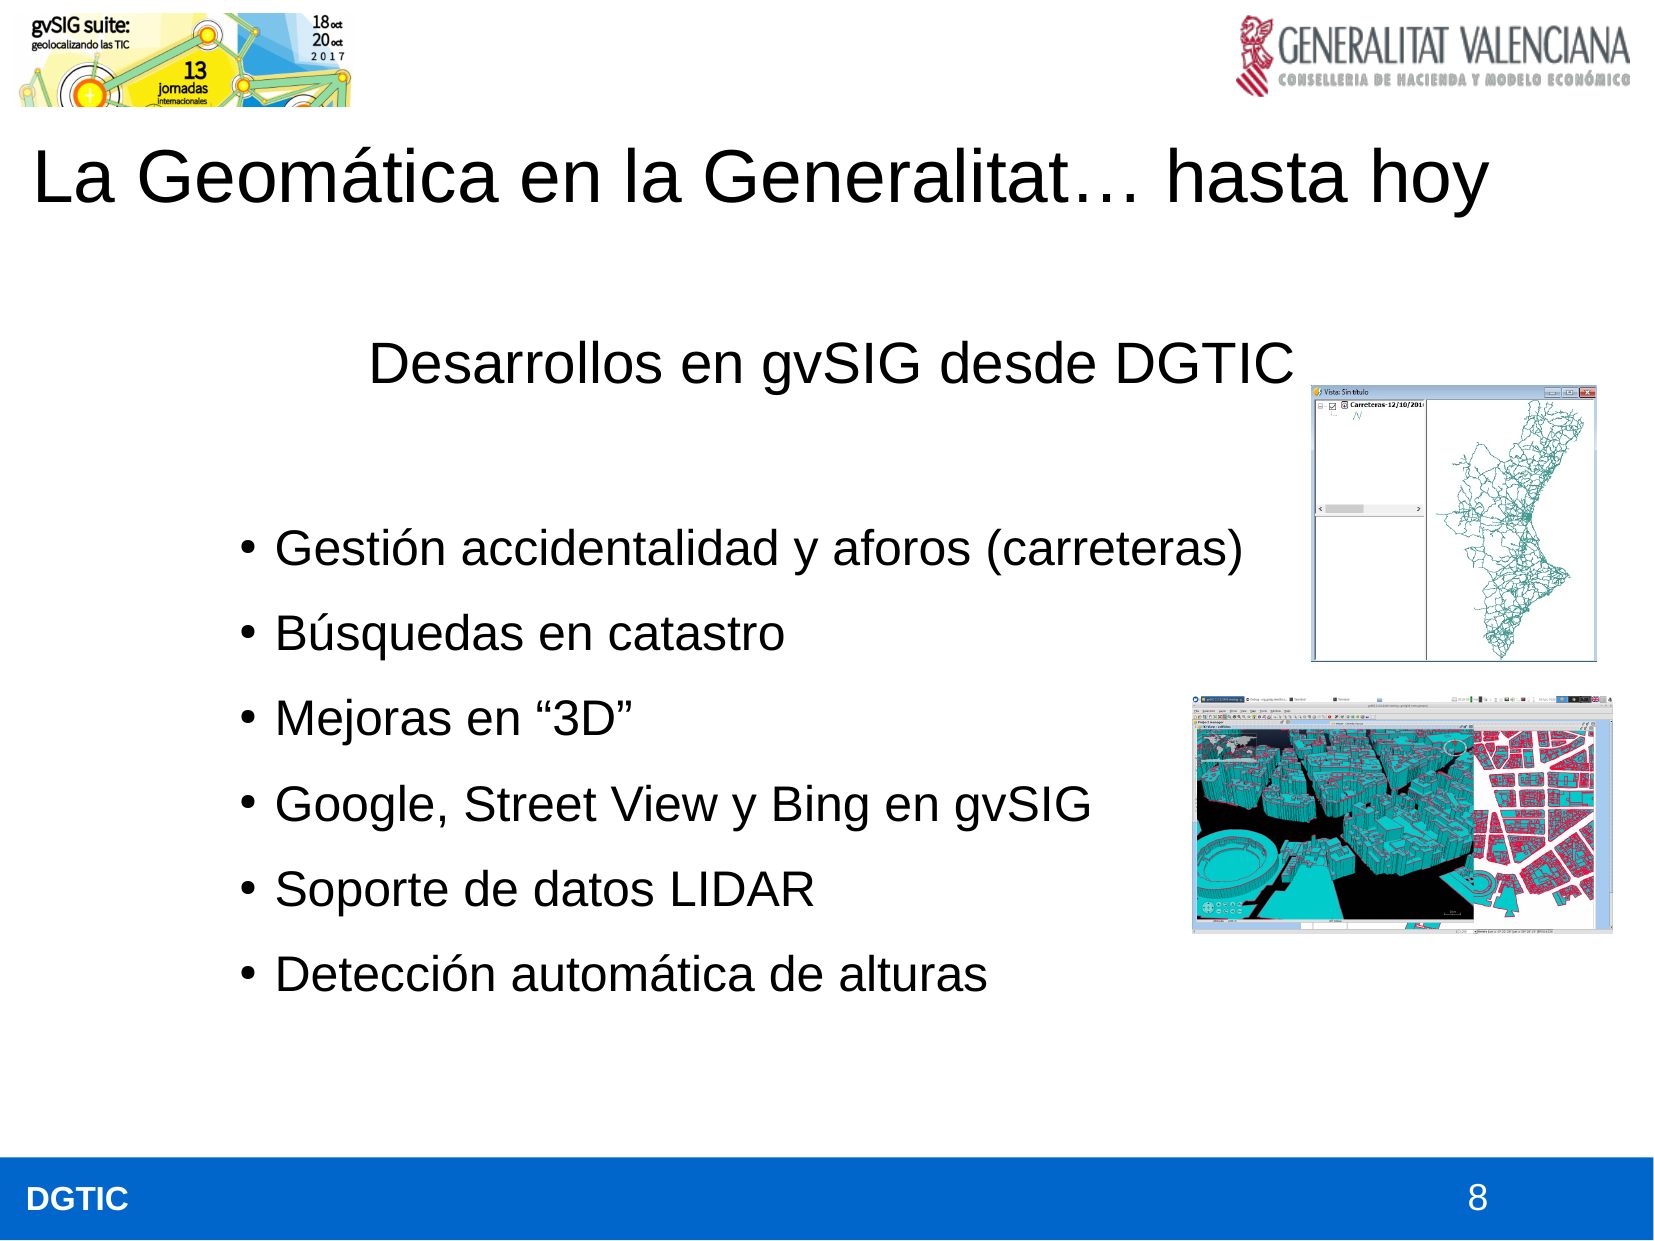

# La Geomática en la Generalitat… hasta hoy
Desarrollos en gvSIG desde DGTIC
Gestión accidentalidad y aforos (carreteras)
Búsquedas en catastro
Mejoras en “3D”
Google, Street View y Bing en gvSIG
Soporte de datos LIDAR
Detección automática de alturas